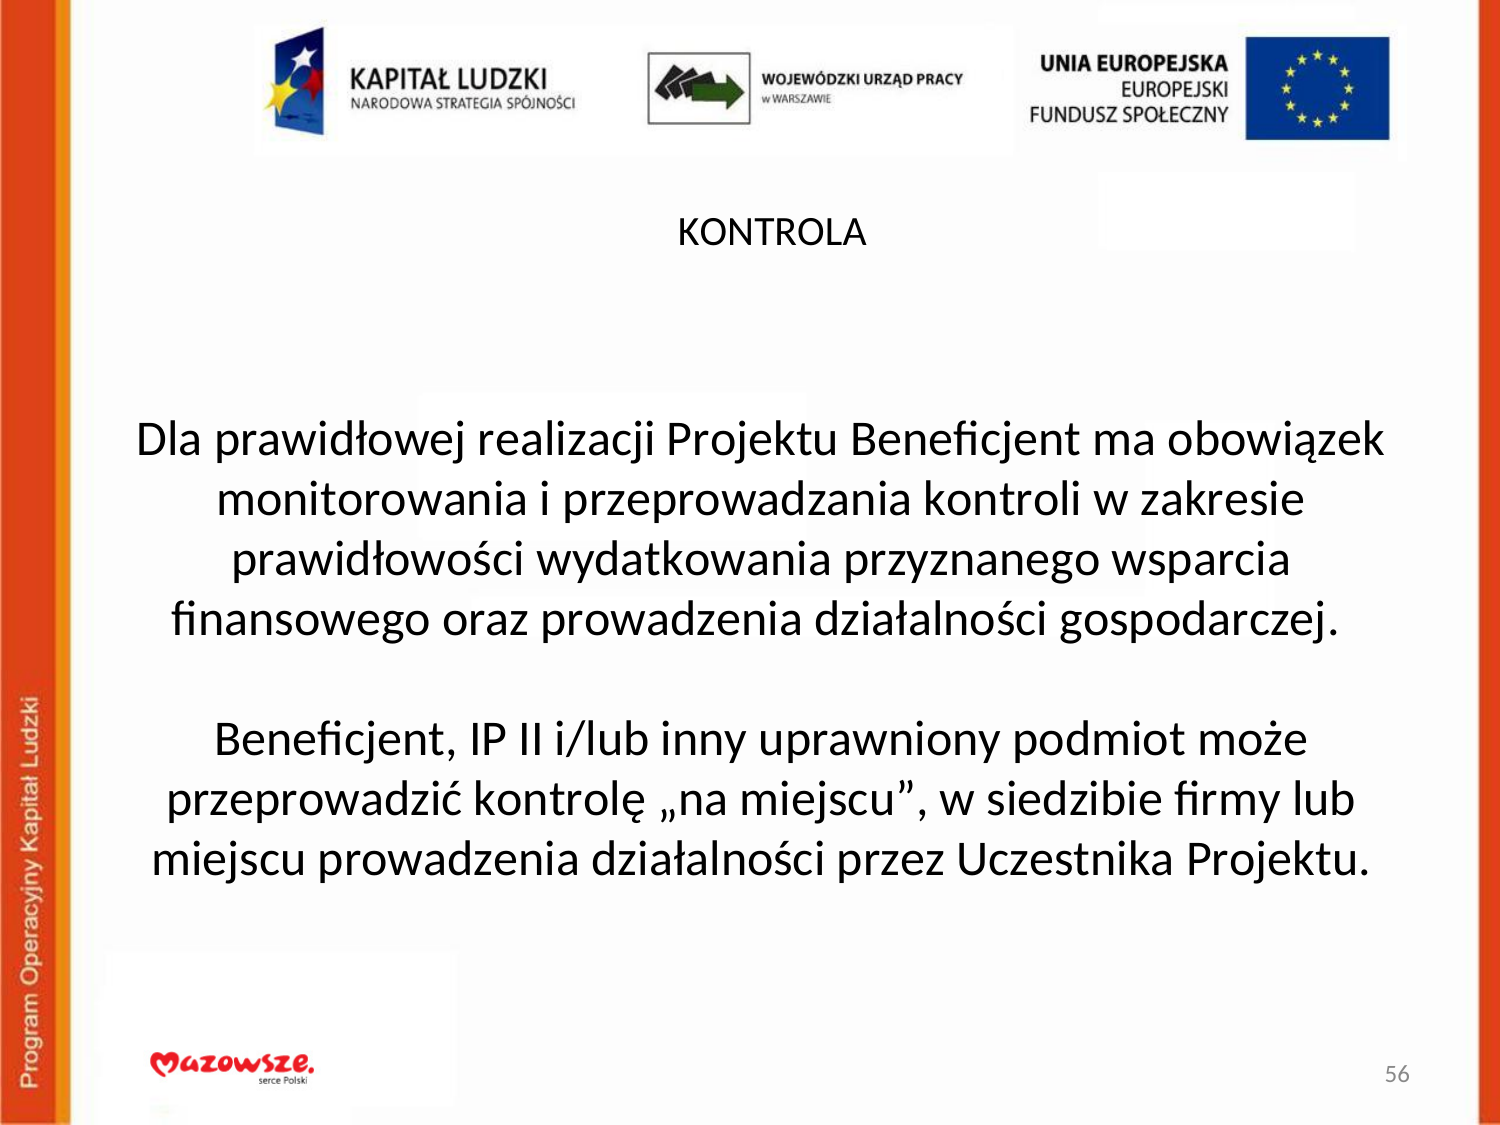

KONTROLA
# Dla prawidłowej realizacji Projektu Beneficjent ma obowiązek monitorowania i przeprowadzania kontroli w zakresie prawidłowości wydatkowania przyznanego wsparcia finansowego oraz prowadzenia działalności gospodarczej. Beneficjent, IP II i/lub inny uprawniony podmiot może przeprowadzić kontrolę „na miejscu”, w siedzibie firmy lub miejscu prowadzenia działalności przez Uczestnika Projektu.